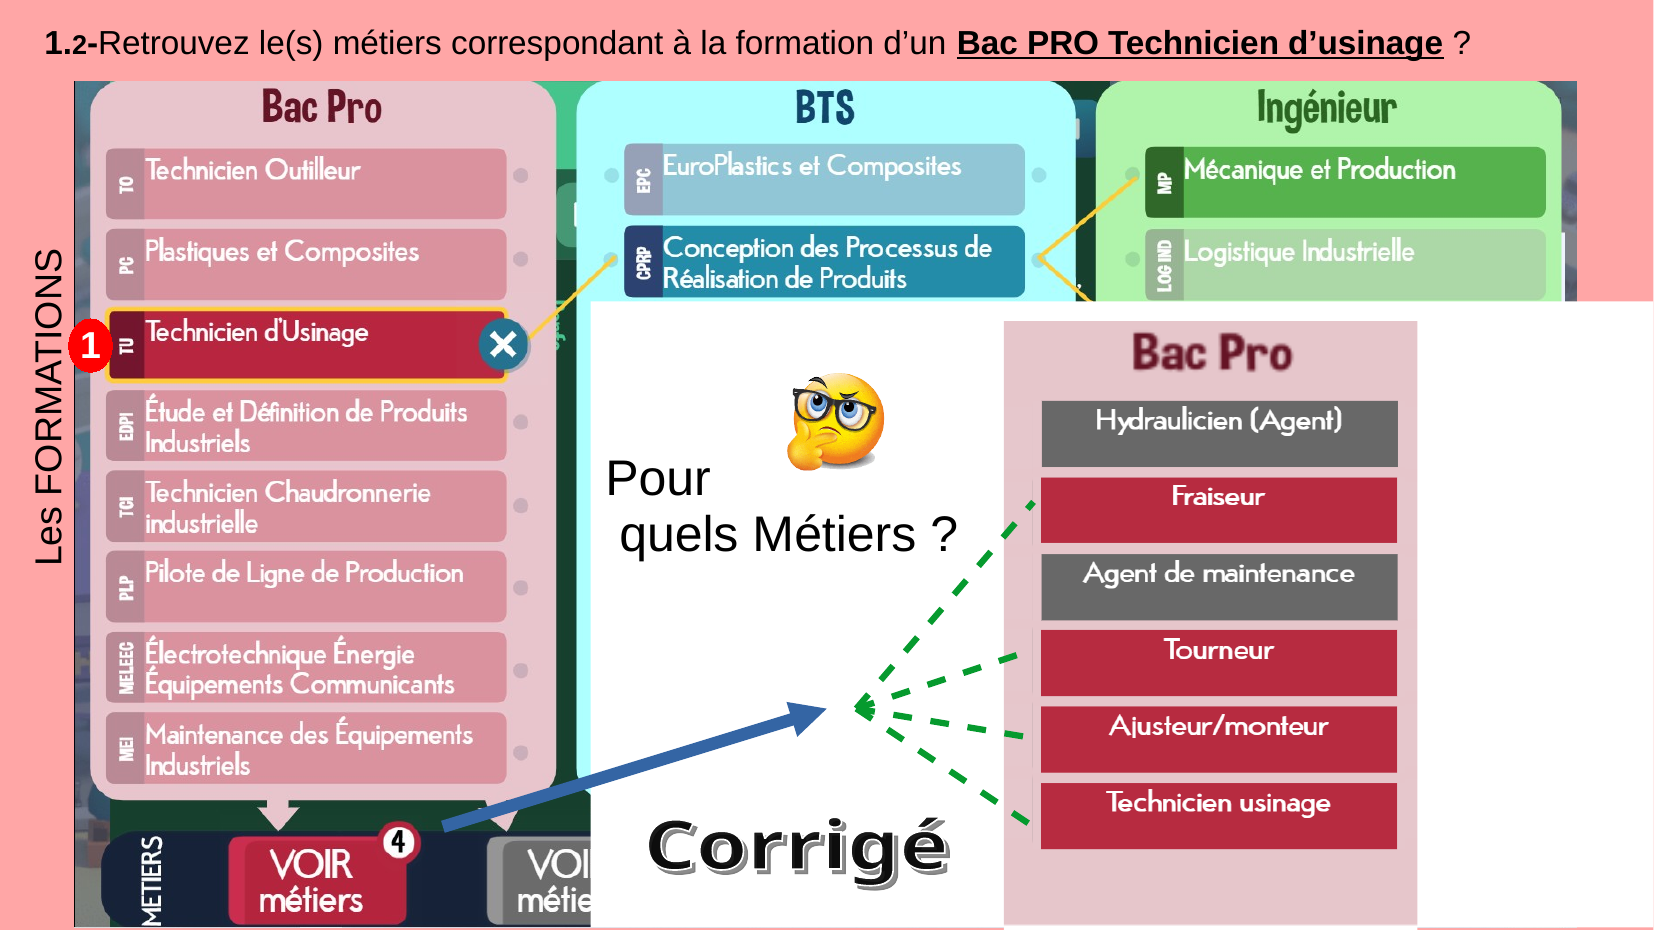

1.2-Retrouvez le(s) métiers correspondant à la formation d’un Bac PRO Technicien d’usinage ?
Les FORMATIONS
1
Pour
 quels Métiers ?
Corrigé